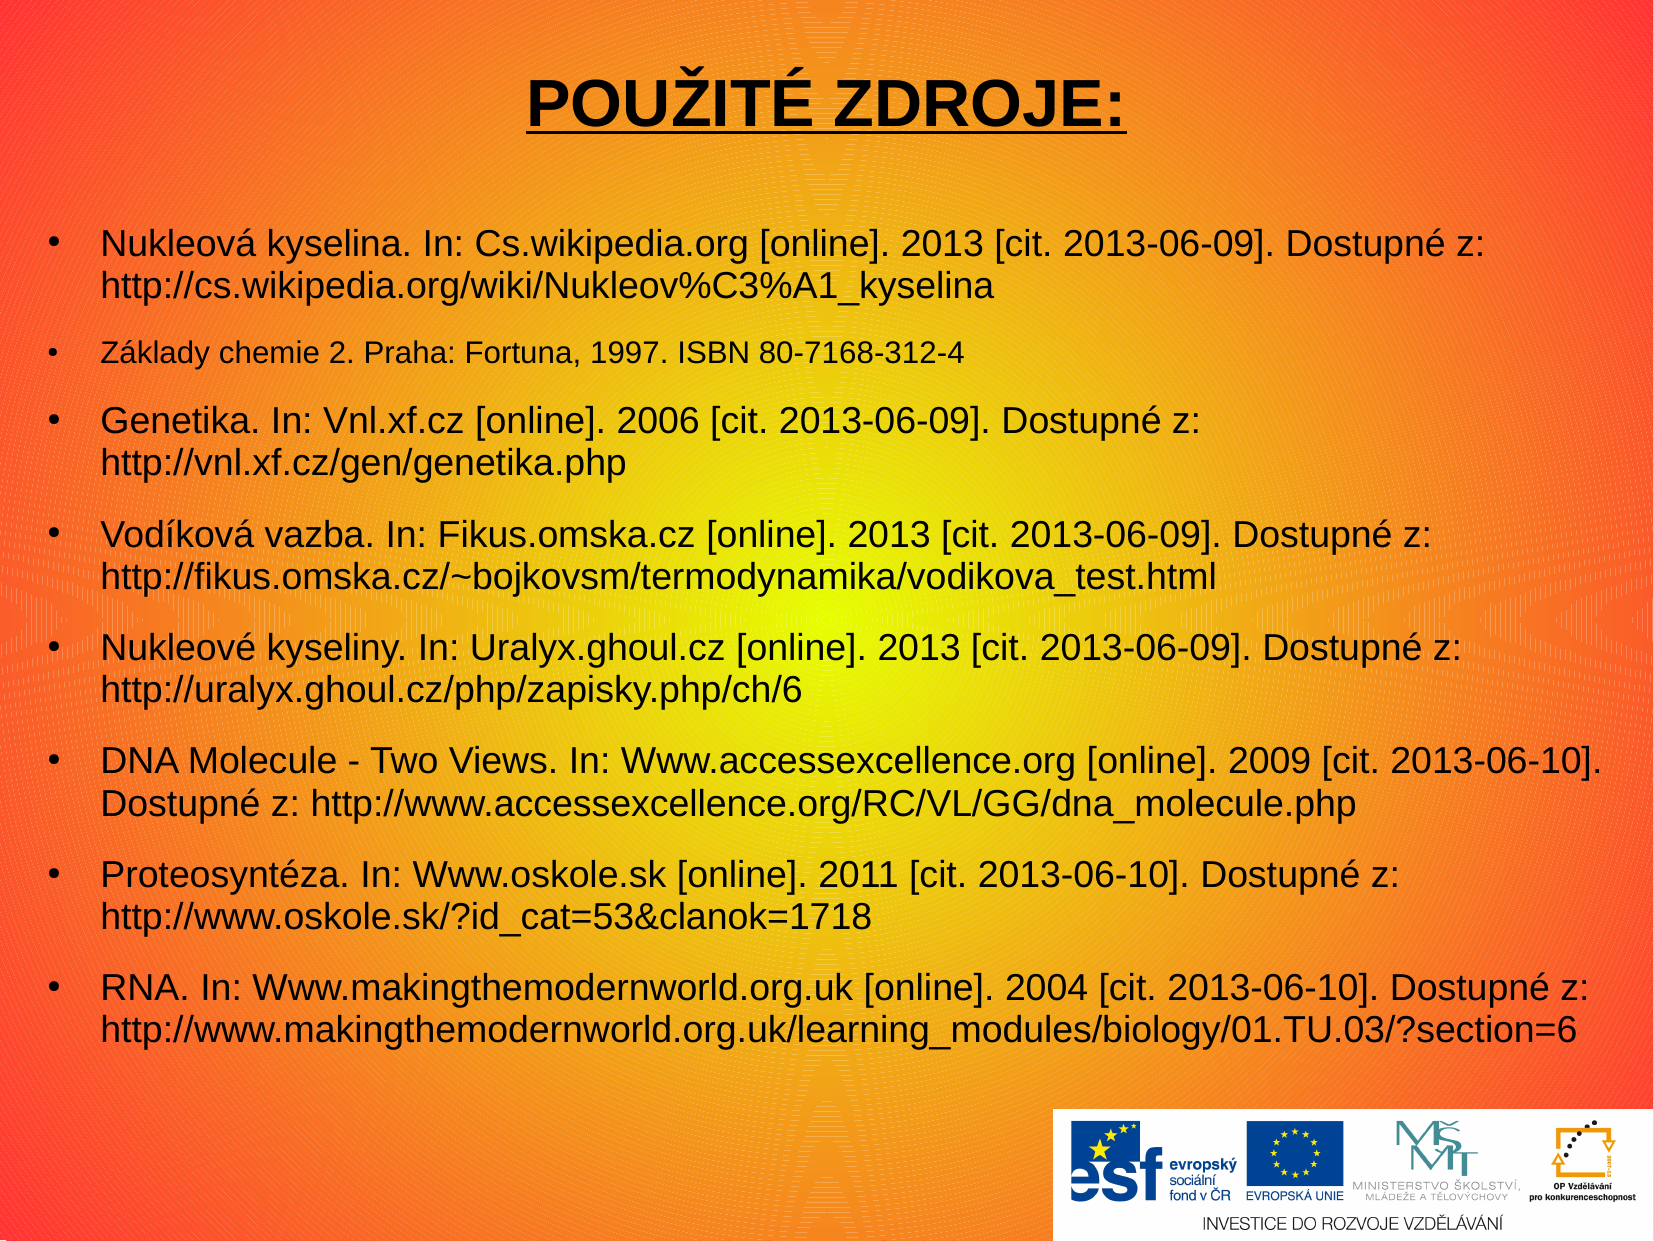

# POUŽITÉ ZDROJE:
Nukleová kyselina. In: Cs.wikipedia.org [online]. 2013 [cit. 2013-06-09]. Dostupné z: http://cs.wikipedia.org/wiki/Nukleov%C3%A1_kyselina
Základy chemie 2. Praha: Fortuna, 1997. ISBN 80-7168-312-4
Genetika. In: Vnl.xf.cz [online]. 2006 [cit. 2013-06-09]. Dostupné z: http://vnl.xf.cz/gen/genetika.php
Vodíková vazba. In: Fikus.omska.cz [online]. 2013 [cit. 2013-06-09]. Dostupné z: http://fikus.omska.cz/~bojkovsm/termodynamika/vodikova_test.html
Nukleové kyseliny. In: Uralyx.ghoul.cz [online]. 2013 [cit. 2013-06-09]. Dostupné z: http://uralyx.ghoul.cz/php/zapisky.php/ch/6
DNA Molecule - Two Views. In: Www.accessexcellence.org [online]. 2009 [cit. 2013-06-10]. Dostupné z: http://www.accessexcellence.org/RC/VL/GG/dna_molecule.php
Proteosyntéza. In: Www.oskole.sk [online]. 2011 [cit. 2013-06-10]. Dostupné z: http://www.oskole.sk/?id_cat=53&clanok=1718
RNA. In: Www.makingthemodernworld.org.uk [online]. 2004 [cit. 2013-06-10]. Dostupné z: http://www.makingthemodernworld.org.uk/learning_modules/biology/01.TU.03/?section=6